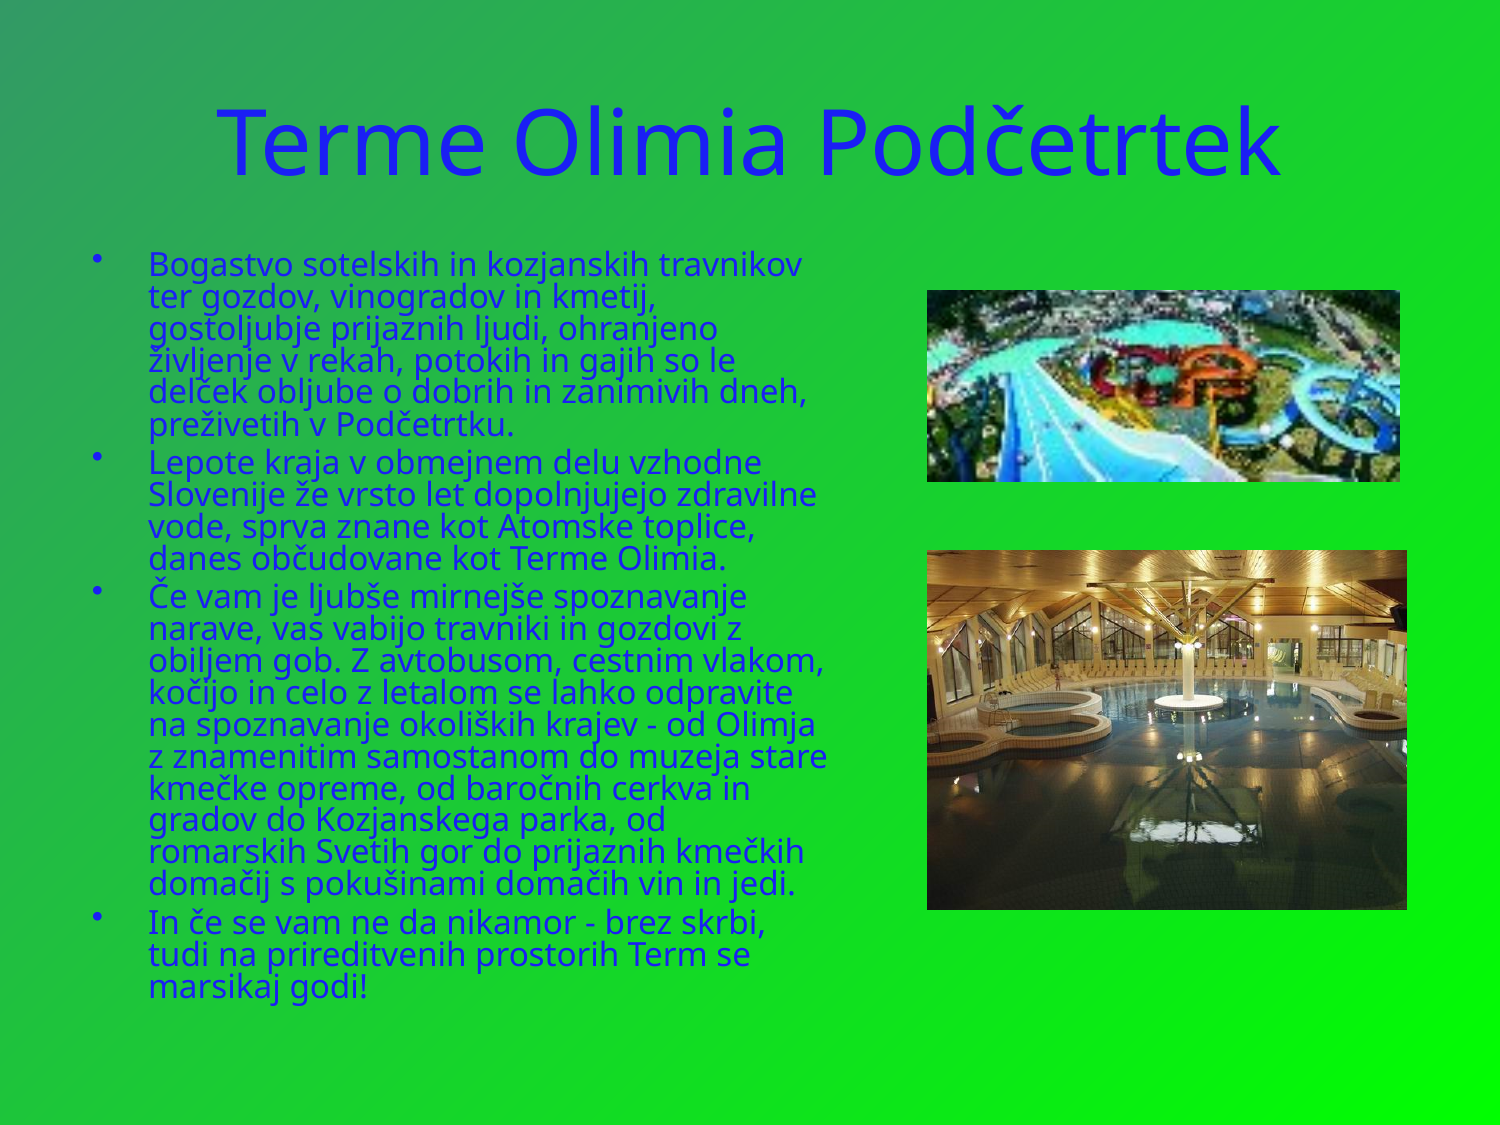

# Terme Olimia Podčetrtek
Bogastvo sotelskih in kozjanskih travnikov ter gozdov, vinogradov in kmetij, gostoljubje prijaznih ljudi, ohranjeno življenje v rekah, potokih in gajih so le delček obljube o dobrih in zanimivih dneh, preživetih v Podčetrtku.
Lepote kraja v obmejnem delu vzhodne Slovenije že vrsto let dopolnjujejo zdravilne vode, sprva znane kot Atomske toplice, danes občudovane kot Terme Olimia.
Če vam je ljubše mirnejše spoznavanje narave, vas vabijo travniki in gozdovi z obiljem gob. Z avtobusom, cestnim vlakom, kočijo in celo z letalom se lahko odpravite na spoznavanje okoliških krajev - od Olimja z znamenitim samostanom do muzeja stare kmečke opreme, od baročnih cerkva in gradov do Kozjanskega parka, od romarskih Svetih gor do prijaznih kmečkih domačij s pokušinami domačih vin in jedi.
In če se vam ne da nikamor - brez skrbi, tudi na prireditvenih prostorih Term se marsikaj godi!